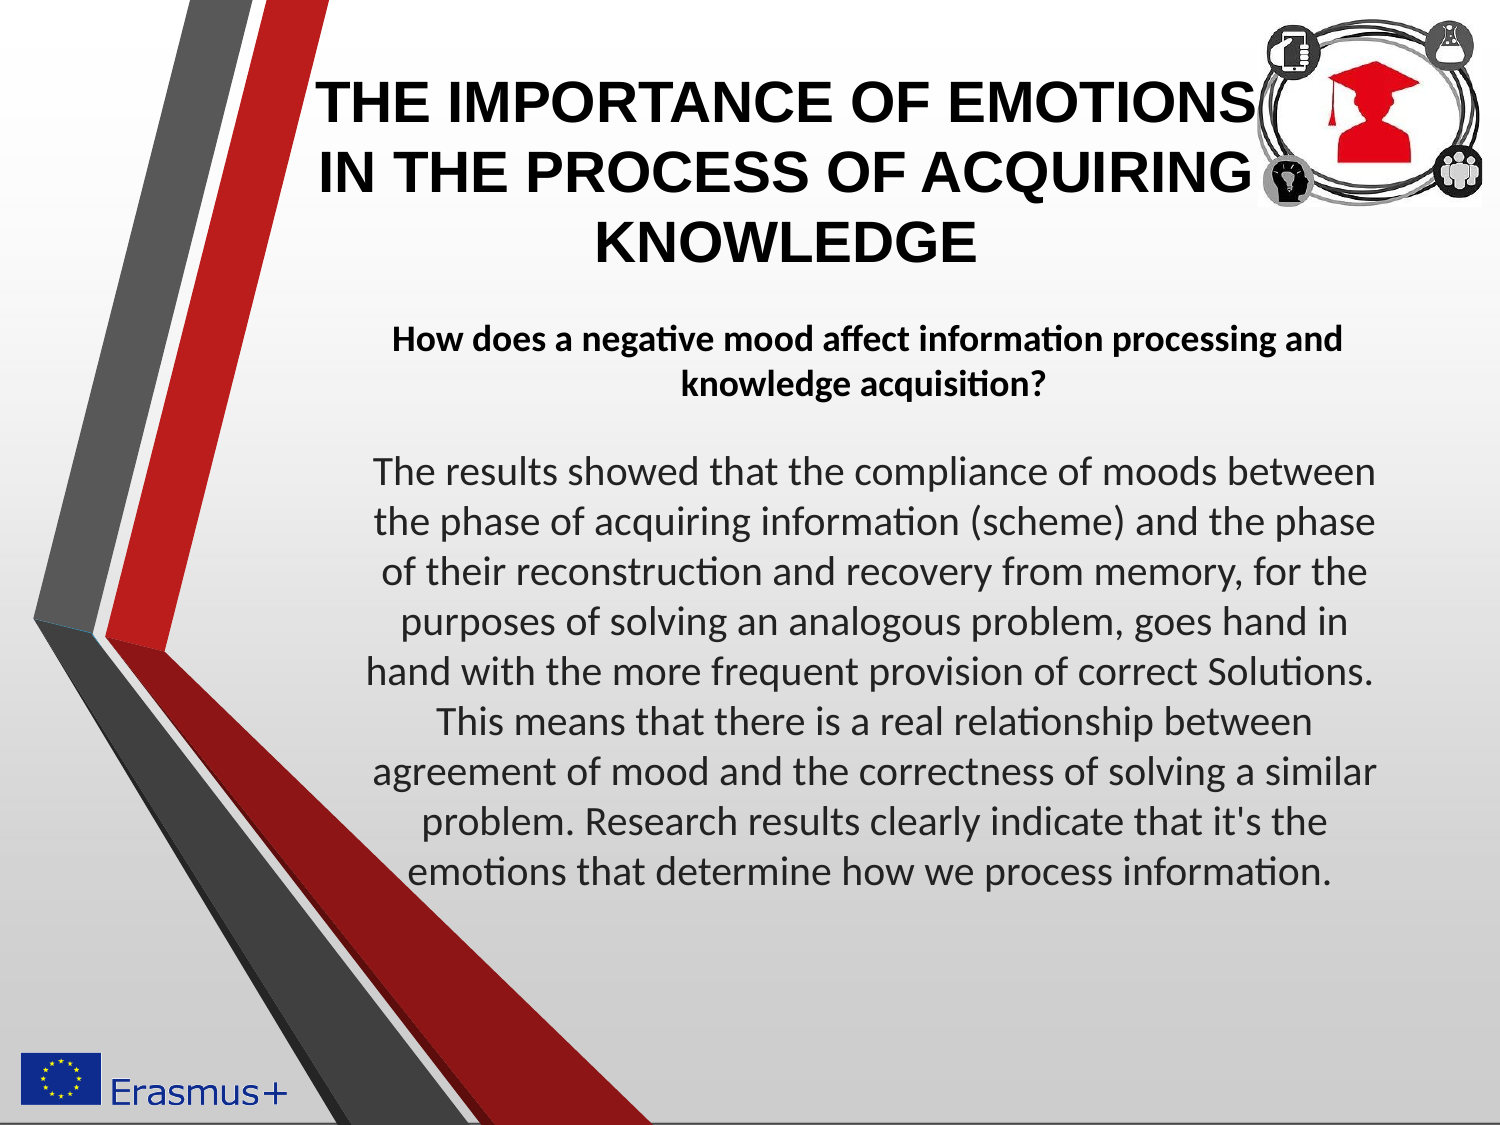

THE IMPORTANCE OF EMOTIONS IN THE PROCESS OF ACQUIRING KNOWLEDGE
How does a negative mood affect information processing and knowledge acquisition?
The results showed that the compliance of moods between the phase of acquiring information (scheme) and the phase of their reconstruction and recovery from memory, for the purposes of solving an analogous problem, goes hand in hand with the more frequent provision of correct Solutions. This means that there is a real relationship between agreement of mood and the correctness of solving a similar problem. Research results clearly indicate that it's the emotions that determine how we process information.